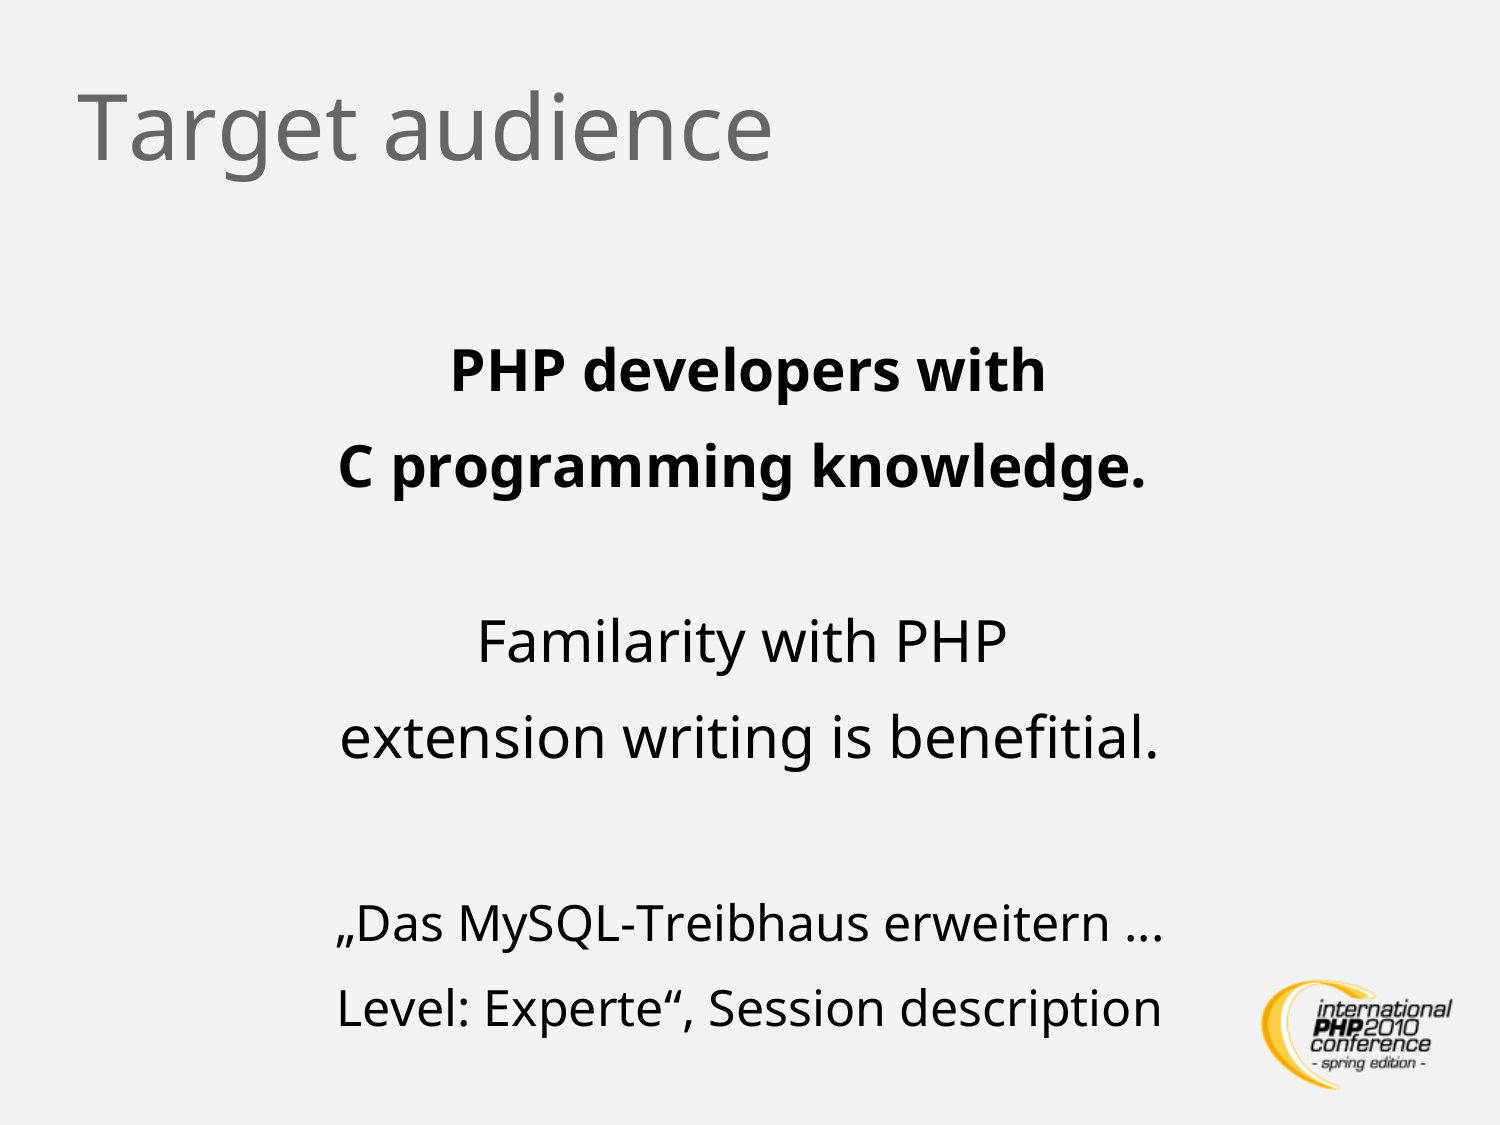

# Target audience
 PHP developers with
C programming knowledge.
Familarity with PHP
extension writing is benefitial.
„Das MySQL-Treibhaus erweitern ...
Level: Experte“, Session description